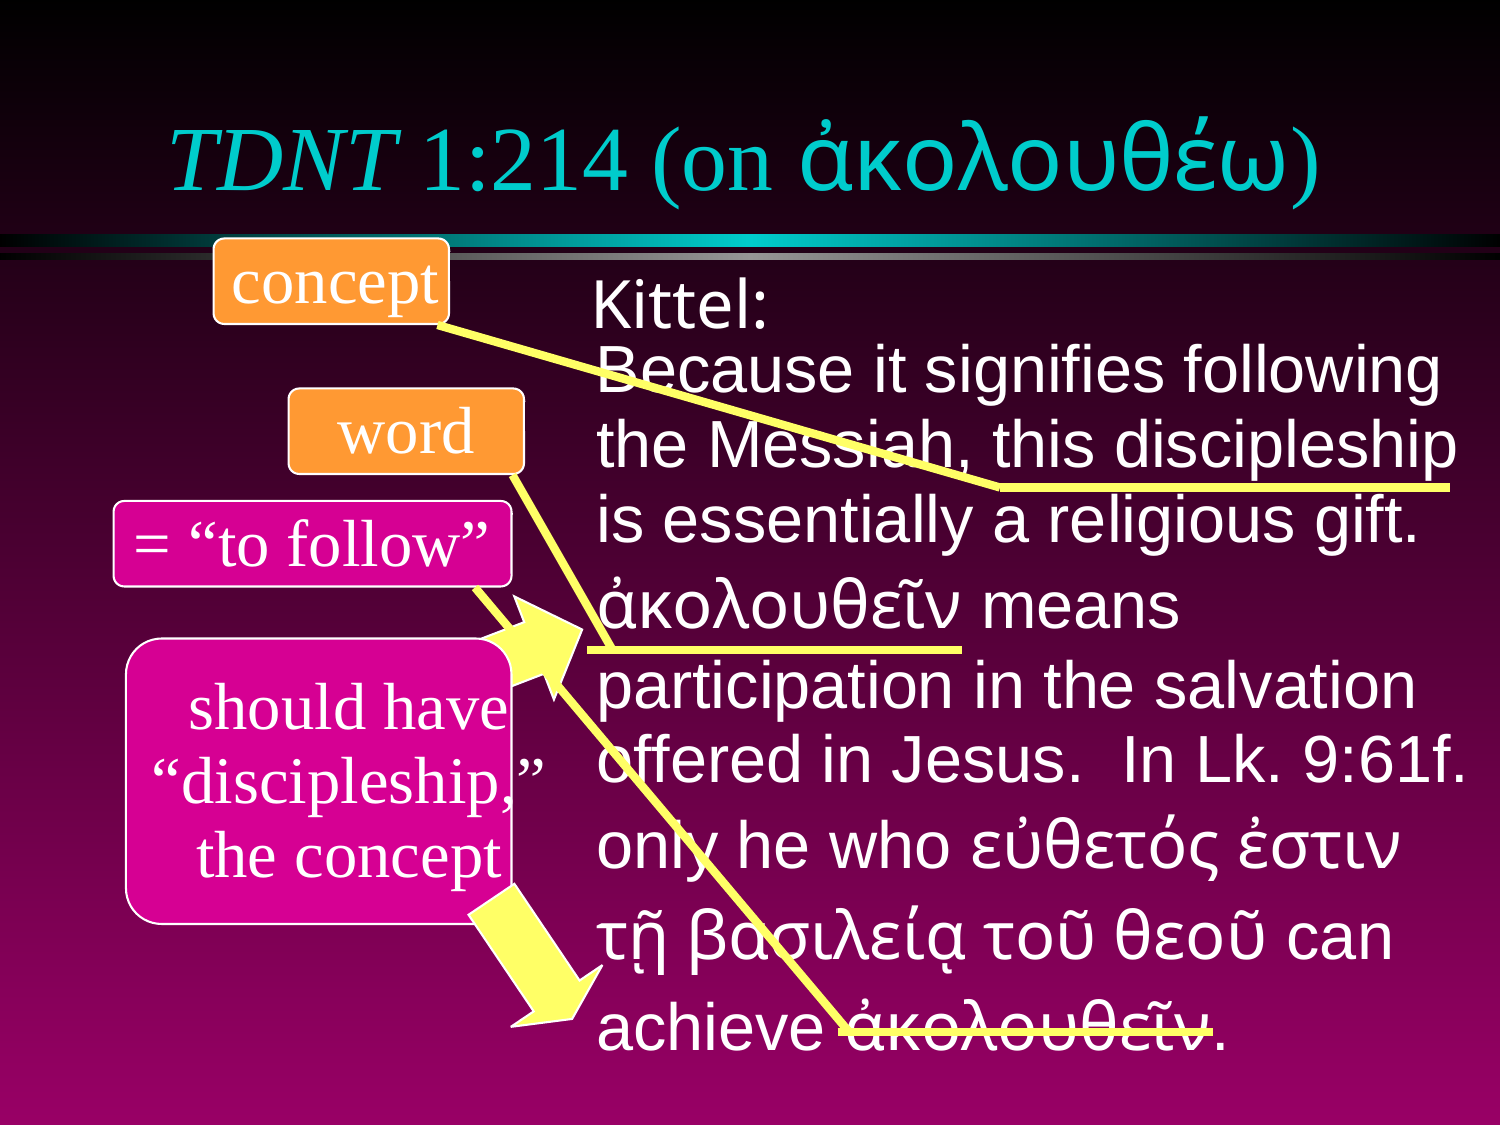

# TDNT 1:214 (on ἀκολουθέω)
concept
Kittel:
 Because it signifies following the Messiah, this discipleship is essentially a religious gift. ἀκολουθεῖν means participation in the salvation offered in Jesus. In Lk. 9:61f. only he who εὐθετός ἐστιν τῇ βασιλείᾳ τοῦ θεοῦ can achieve ἀκολουθεῖν.
word
= “to follow”
should have
“discipleship,”
the concept